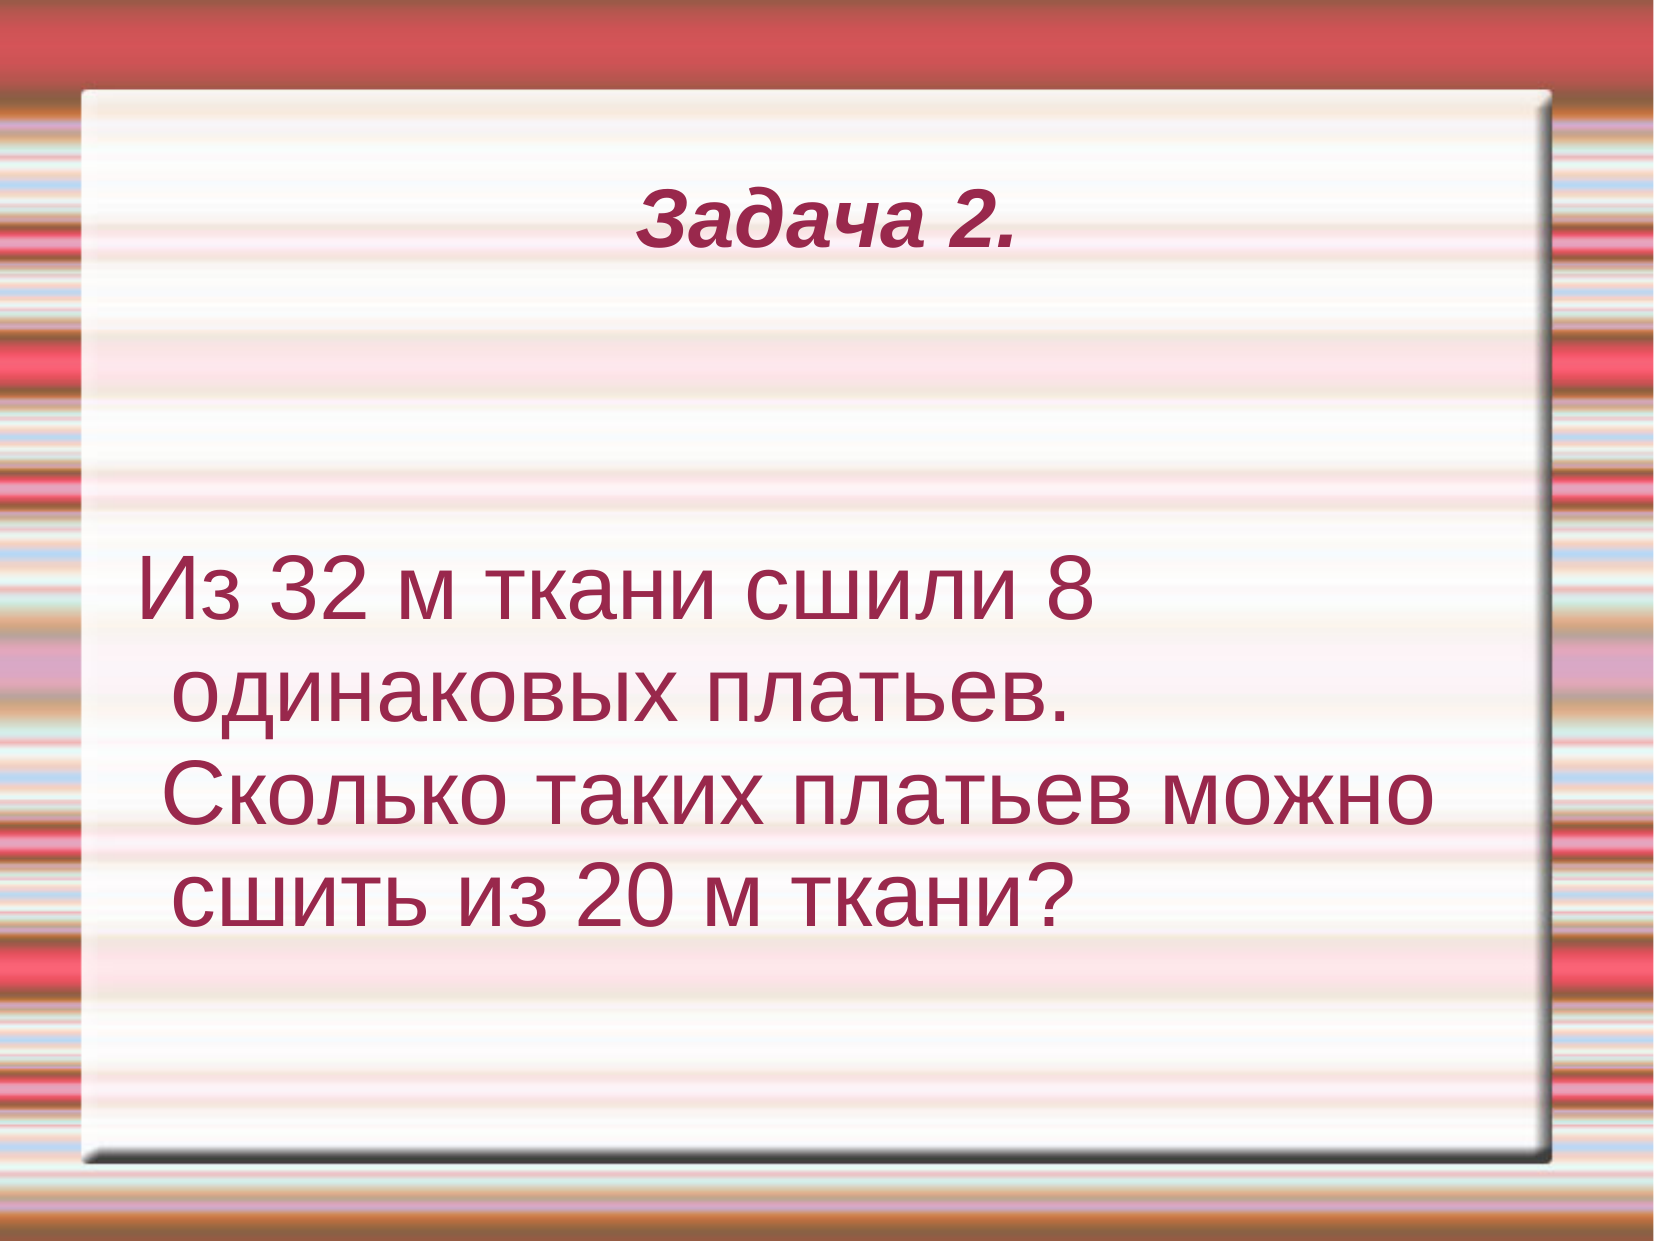

# Задача 2.
Из 32 м ткани сшили 8 одинаковых платьев.
 Сколько таких платьев можно сшить из 20 м ткани?